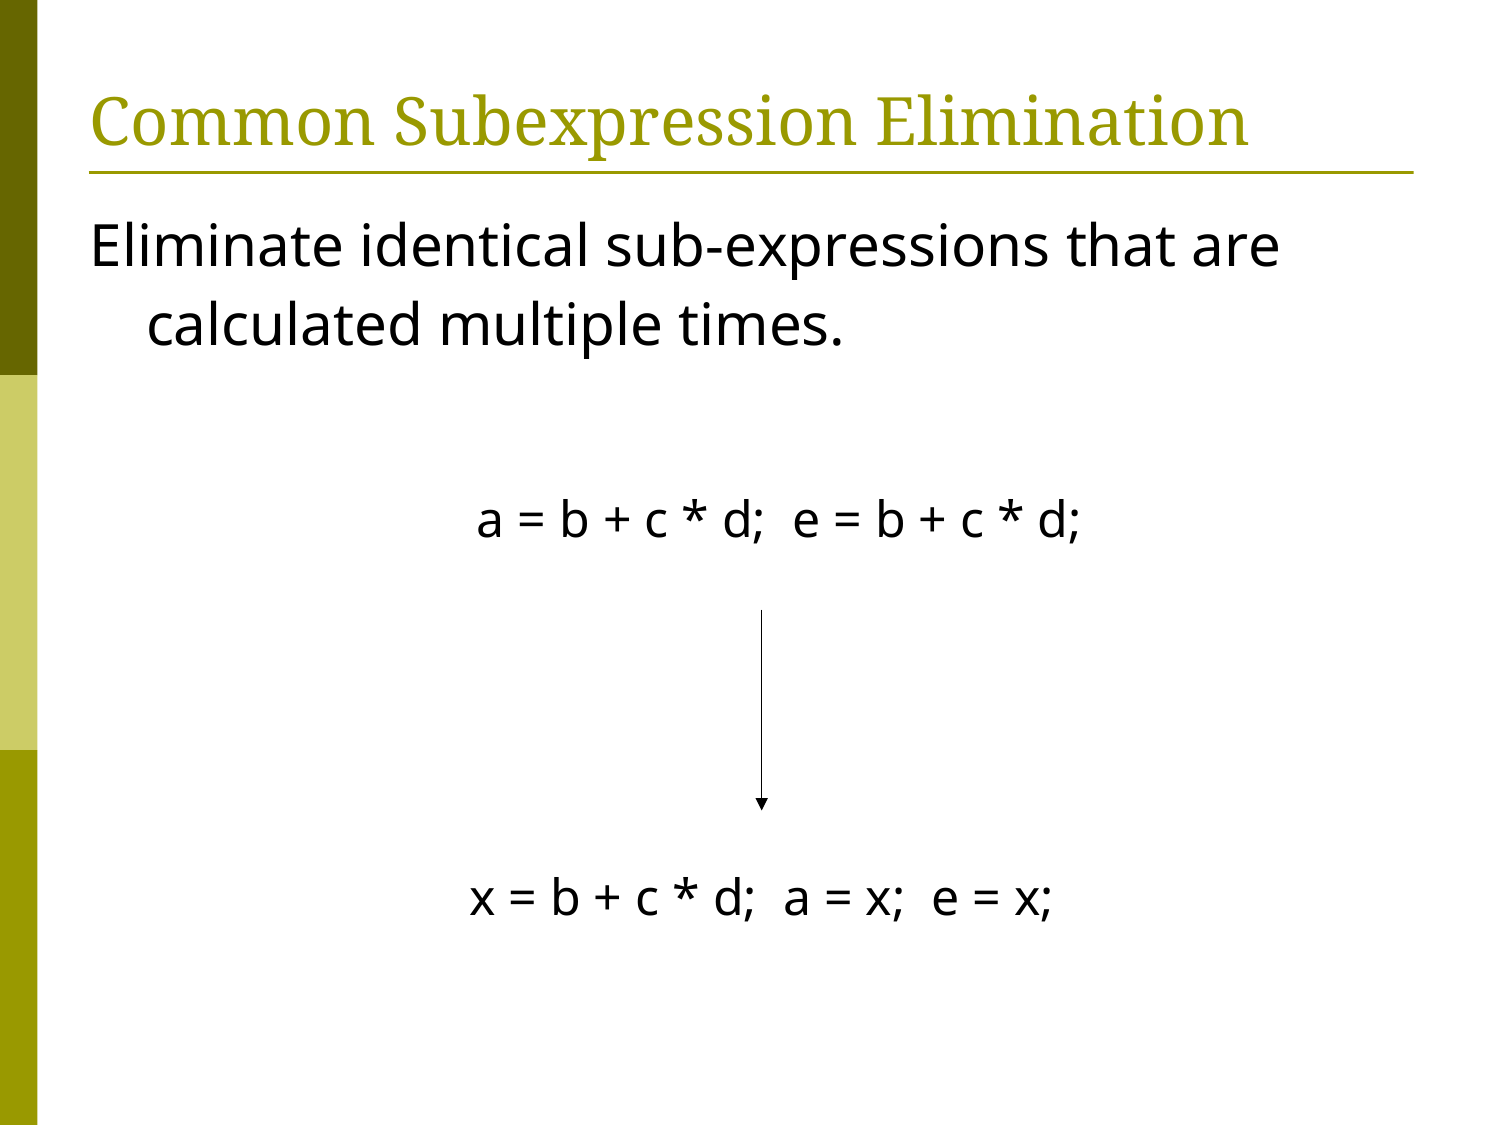

# Common Subexpression Elimination
Eliminate identical sub-expressions that are calculated multiple times.
a = b + c * d; e = b + c * d;
x = b + c * d; a = x; e = x;